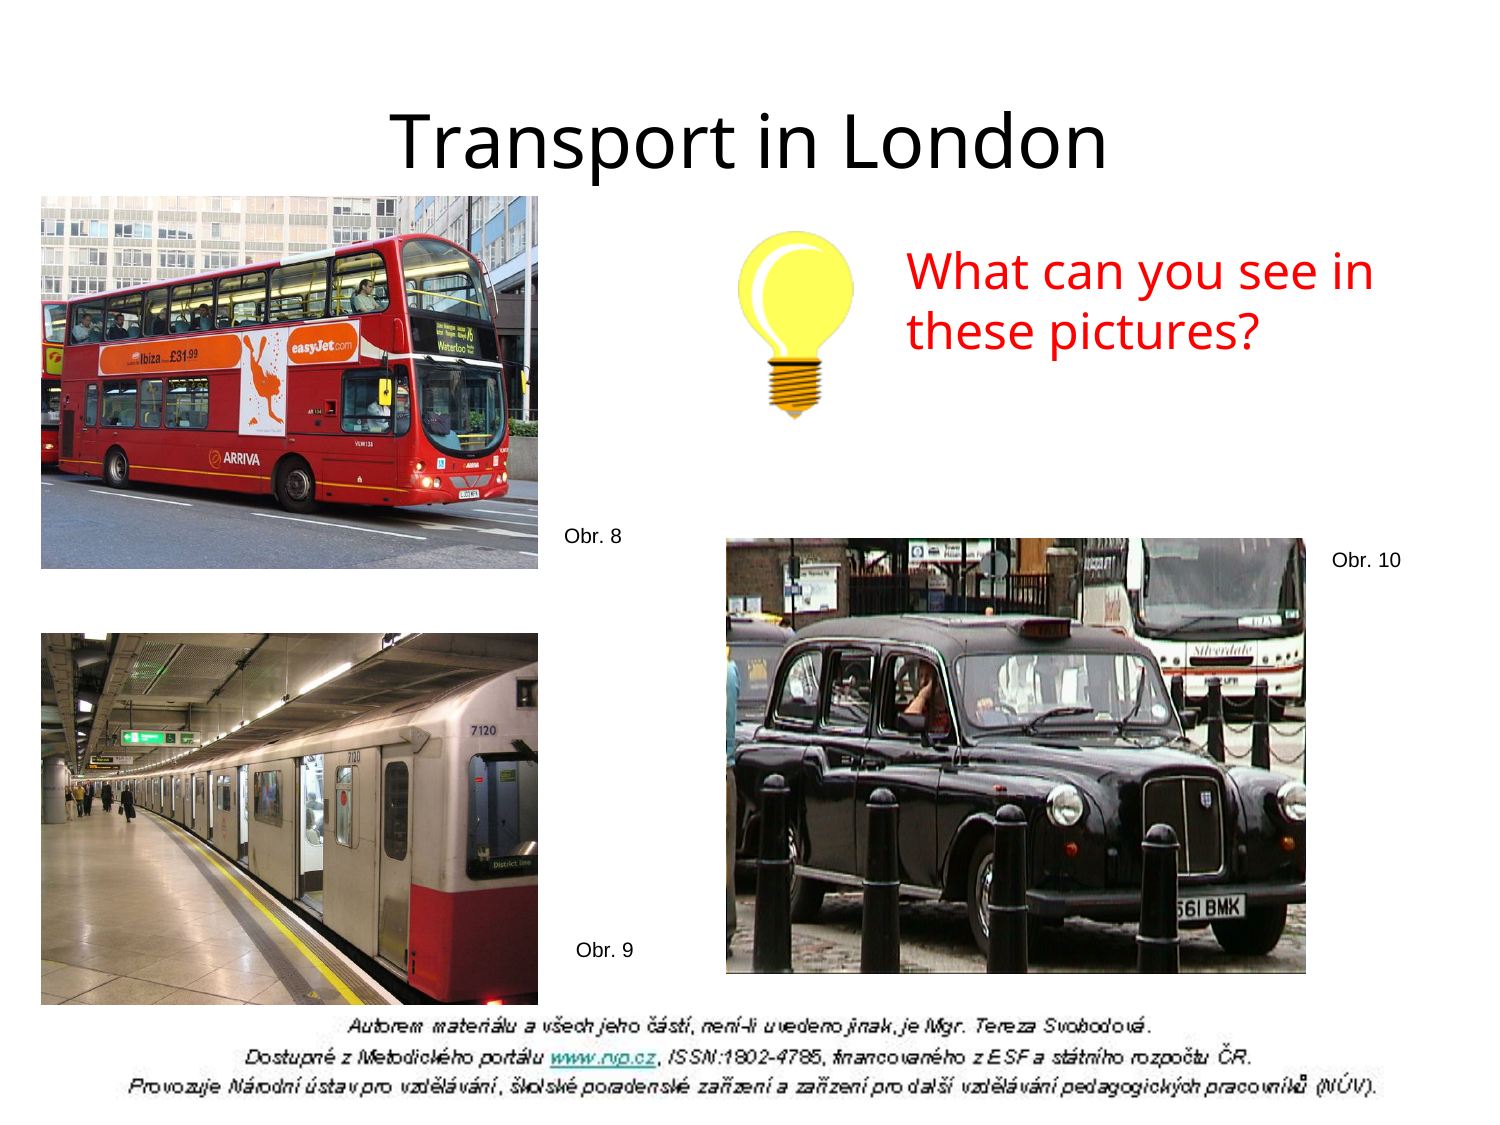

# Transport in London
What can you see in these pictures?
Obr. 8
Obr. 10
Obr. 9